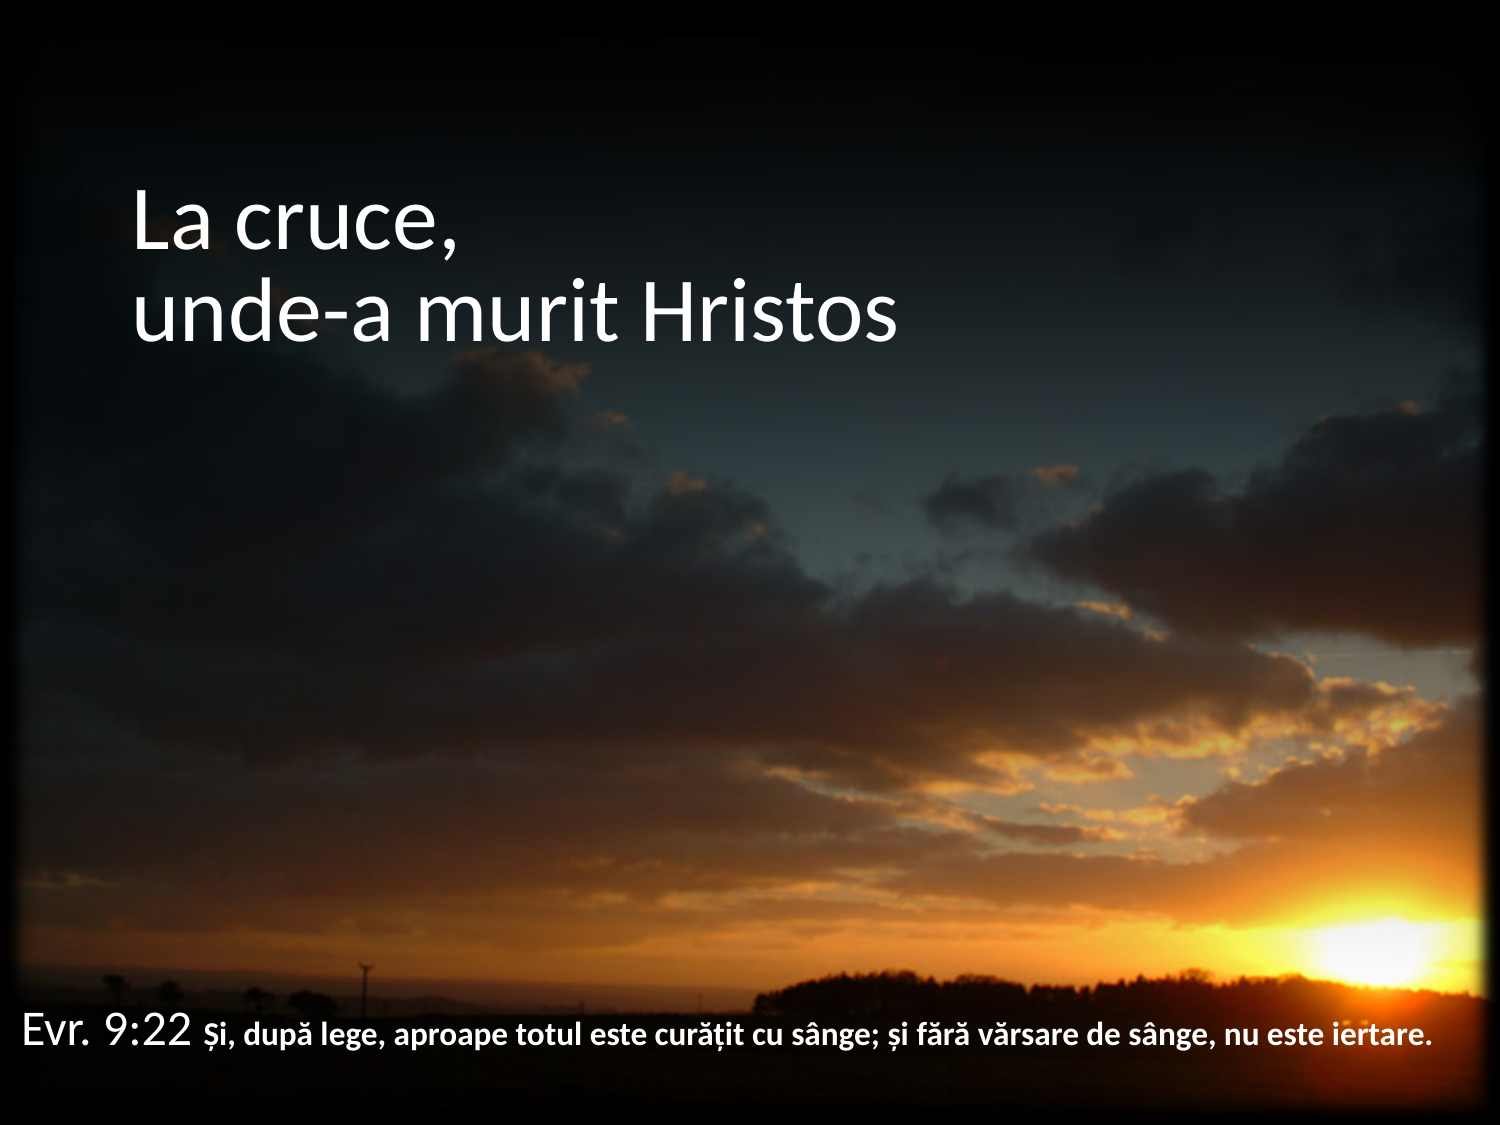

# La cruce, unde-a murit Hristos
Evr. 9:22 Şi, după lege, aproape totul este curăţit cu sânge; şi fără vărsare de sânge, nu este iertare.